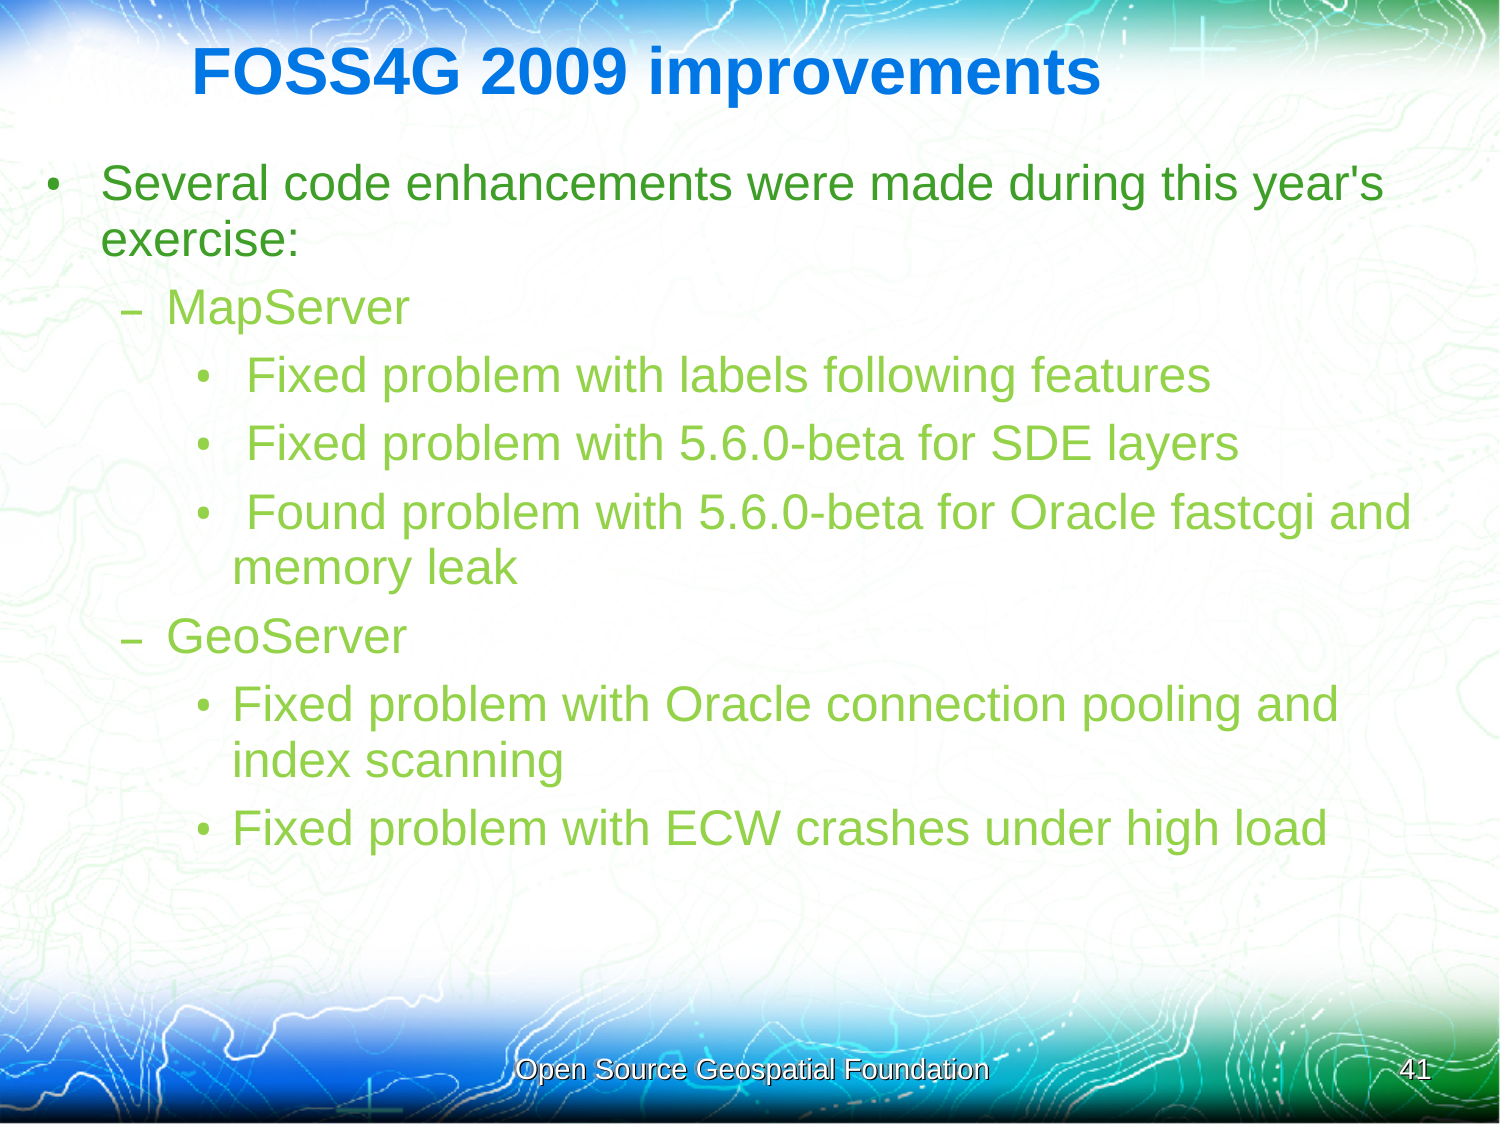

# FOSS4G 2009 improvements
Several code enhancements were made during this year's exercise:
MapServer
 Fixed problem with labels following features
 Fixed problem with 5.6.0-beta for SDE layers
 Found problem with 5.6.0-beta for Oracle fastcgi and memory leak
GeoServer
Fixed problem with Oracle connection pooling and index scanning
Fixed problem with ECW crashes under high load
Open Source Geospatial Foundation
41